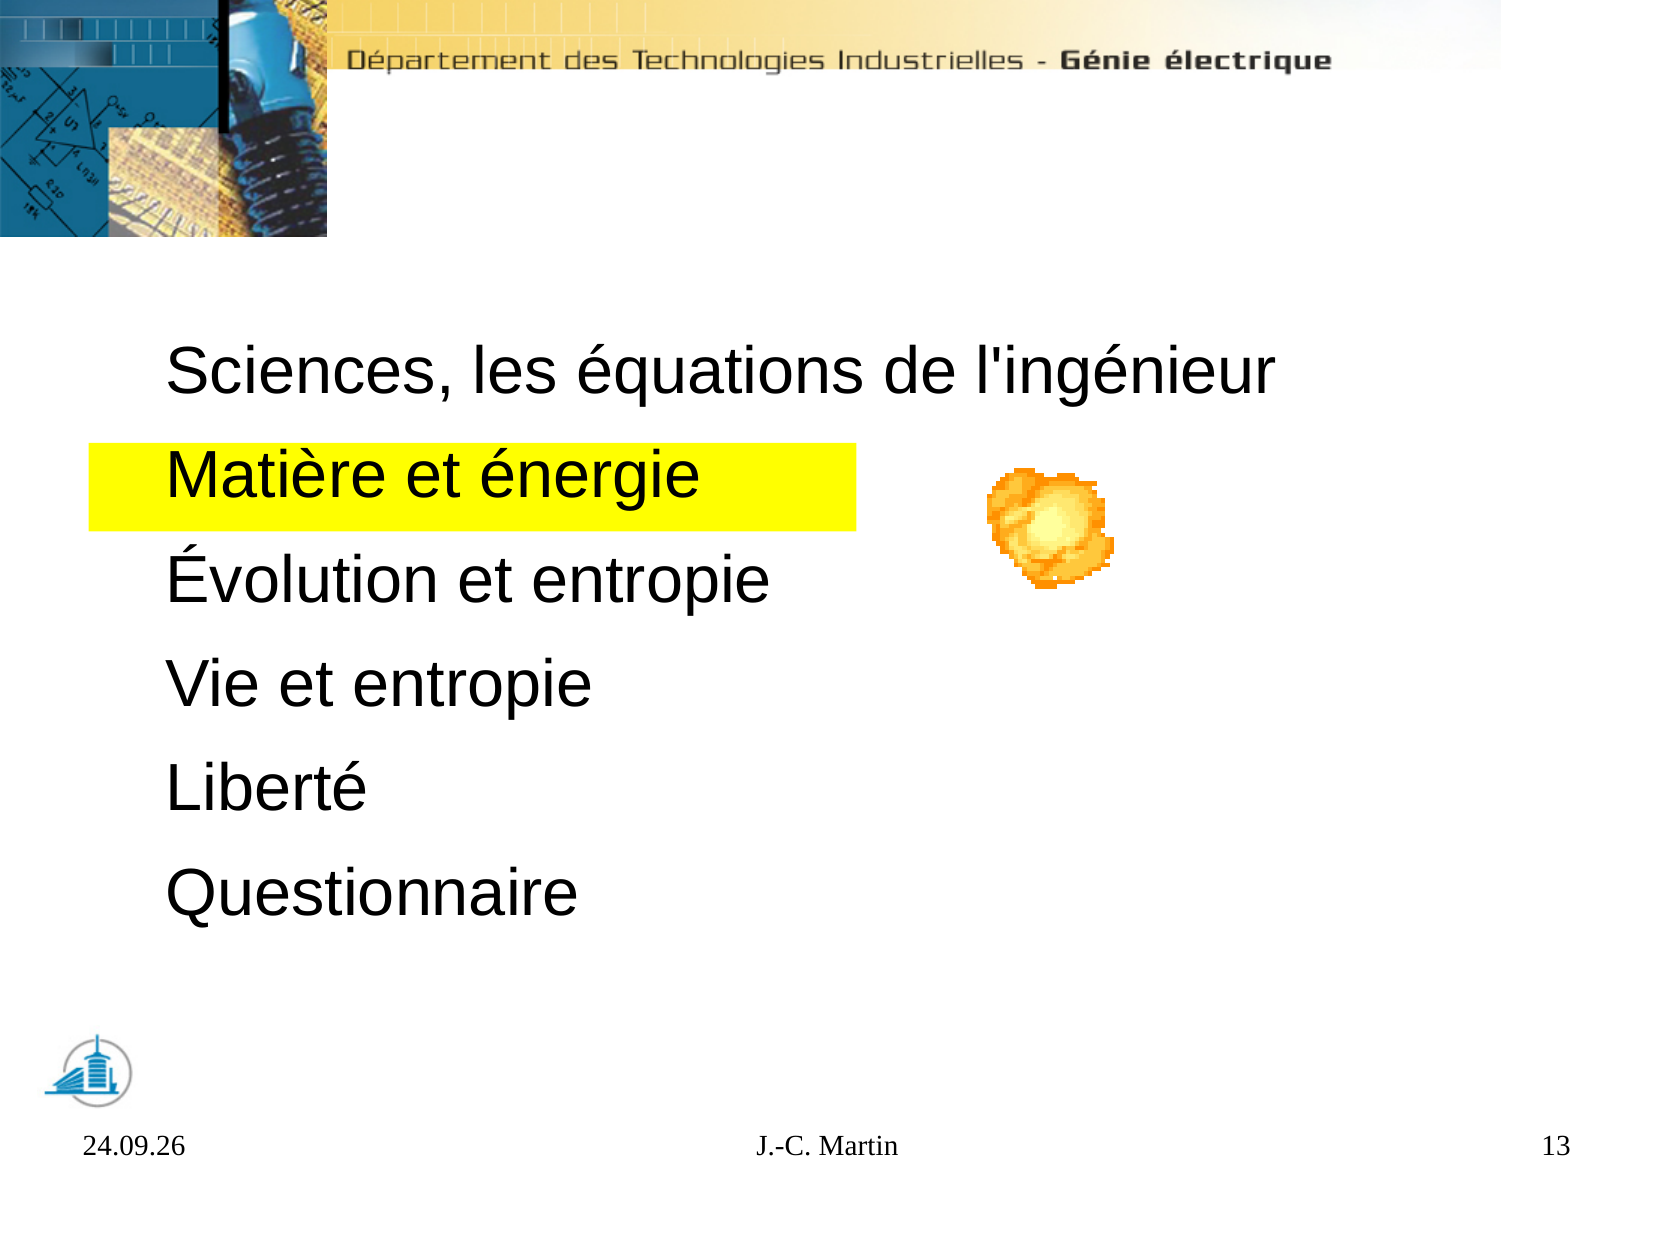

# Sciences, les équations de l'ingénieur
Matière et énergie
Évolution et entropie
Vie et entropie
Liberté
Questionnaire
J.-C. Martin
13